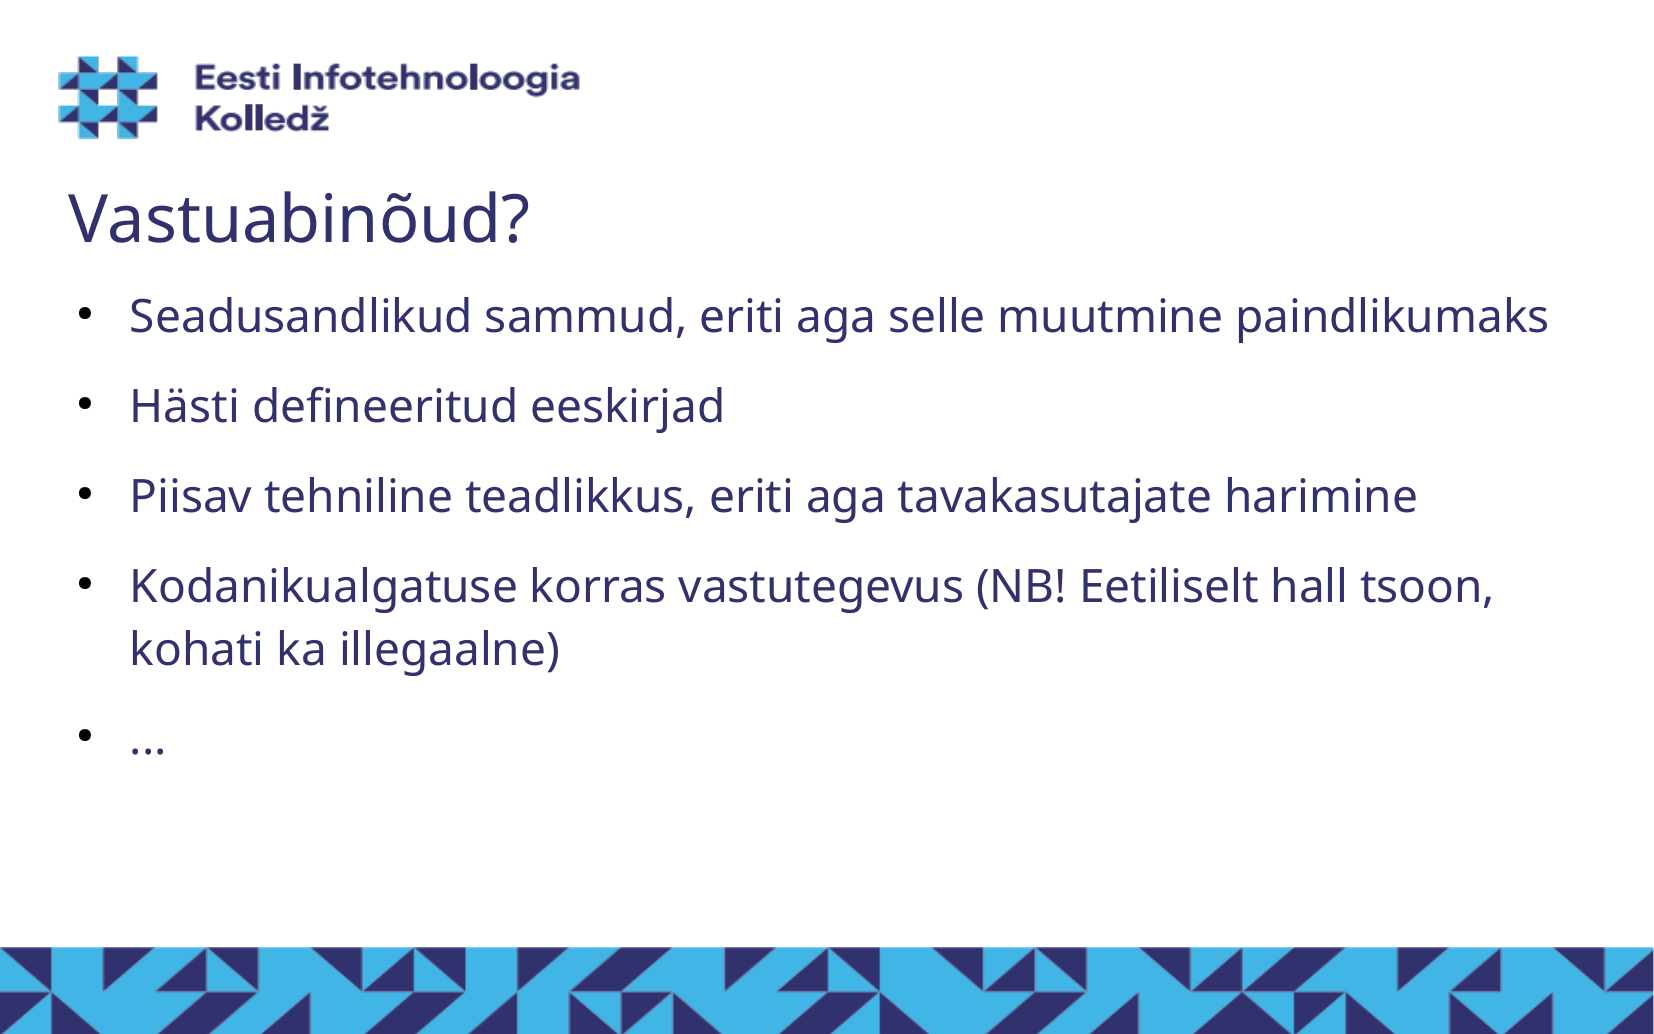

# Vastuabinõud?
Seadusandlikud sammud, eriti aga selle muutmine paindlikumaks
Hästi defineeritud eeskirjad
Piisav tehniline teadlikkus, eriti aga tavakasutajate harimine
Kodanikualgatuse korras vastutegevus (NB! Eetiliselt hall tsoon, kohati ka illegaalne)
...